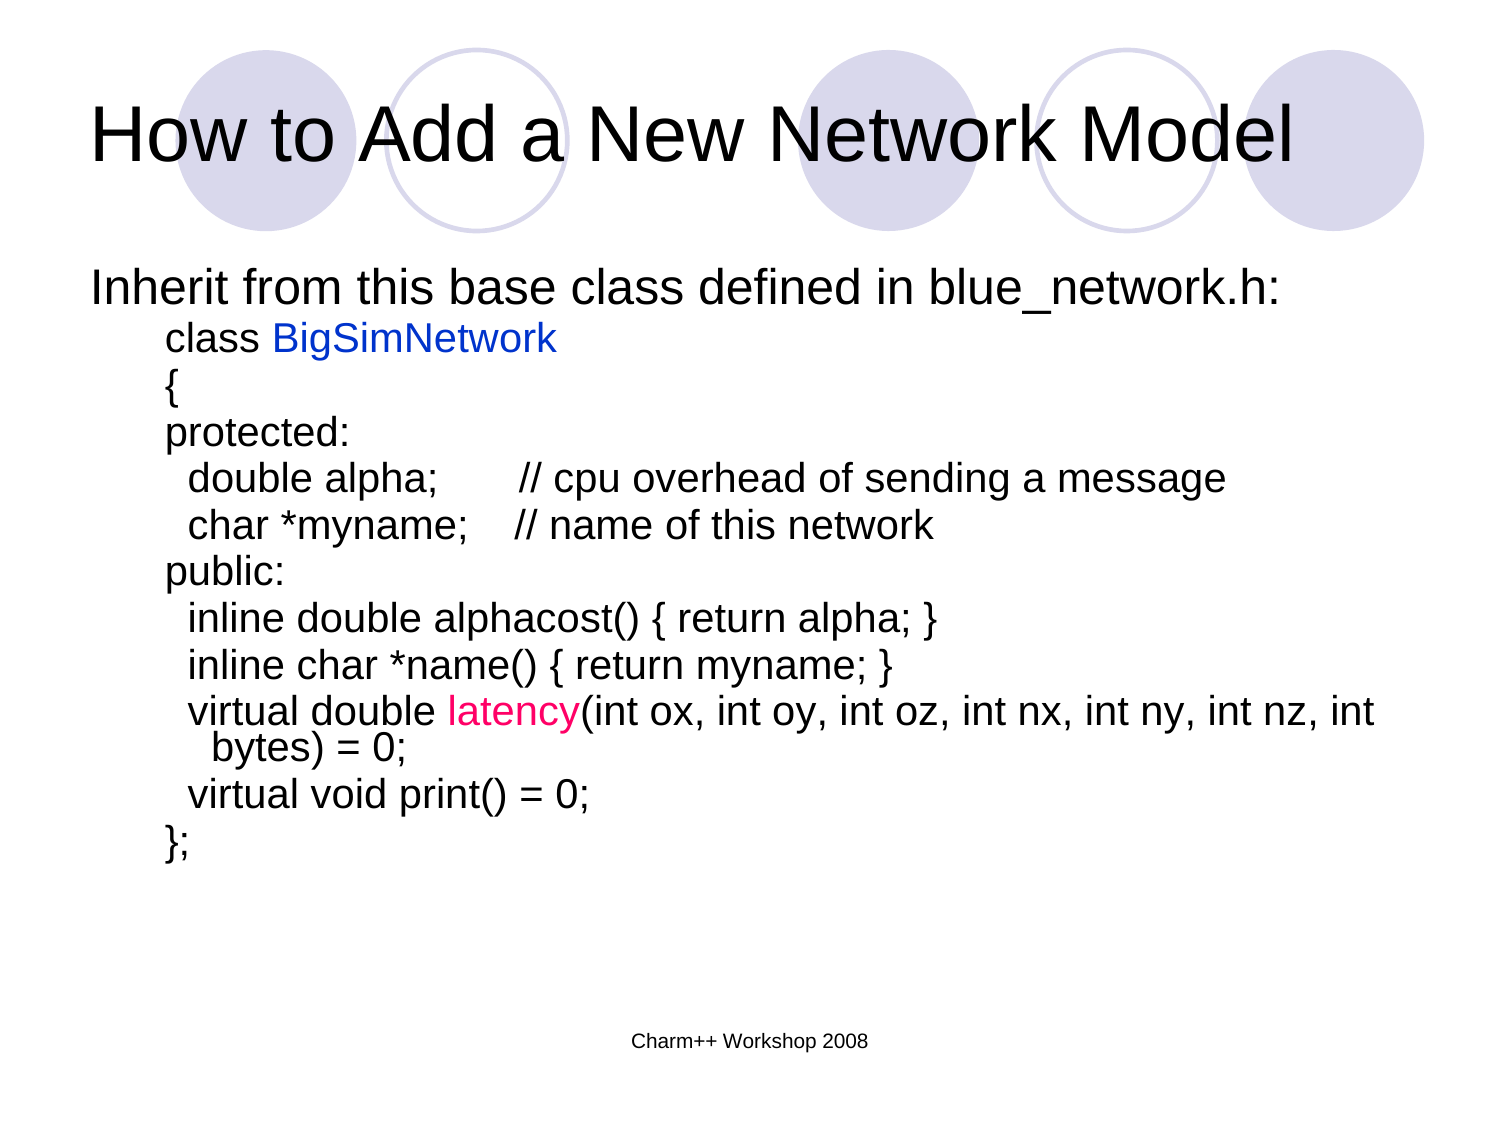

# How to Add a New Network Model
Inherit from this base class defined in blue_network.h:
class BigSimNetwork
{
protected:
 double alpha; // cpu overhead of sending a message
 char *myname; // name of this network
public:
 inline double alphacost() { return alpha; }
 inline char *name() { return myname; }
 virtual double latency(int ox, int oy, int oz, int nx, int ny, int nz, int bytes) = 0;
 virtual void print() = 0;
};
Charm++ Workshop 2008